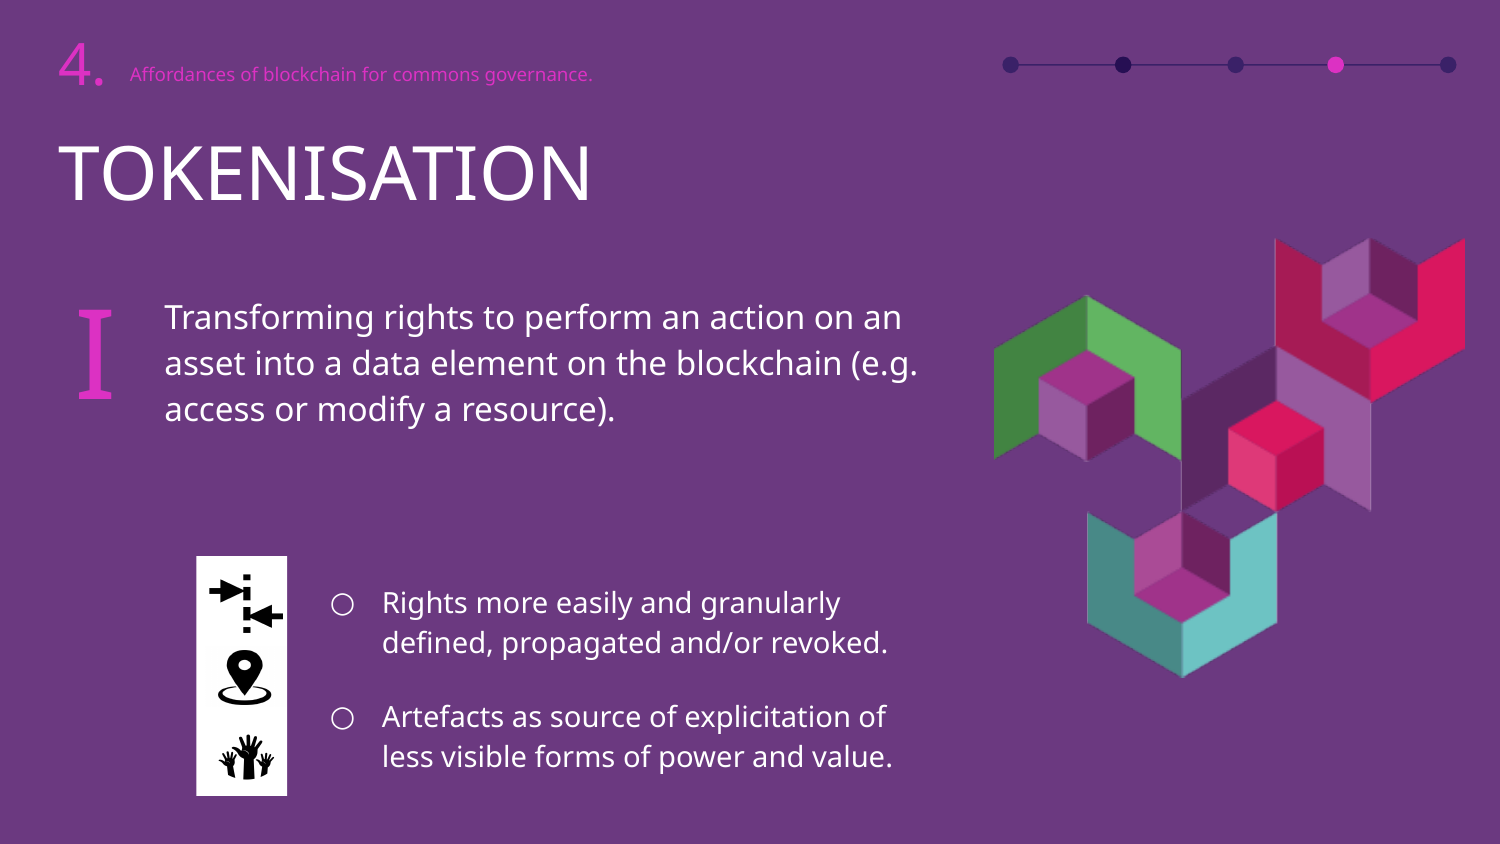

4.
Affordances of blockchain for commons governance.
TOKENISATION
I
# Transforming rights to perform an action on an asset into a data element on the blockchain (e.g. access or modify a resource).
Rights more easily and granularly defined, propagated and/or revoked.
Artefacts as source of explicitation of less visible forms of power and value.